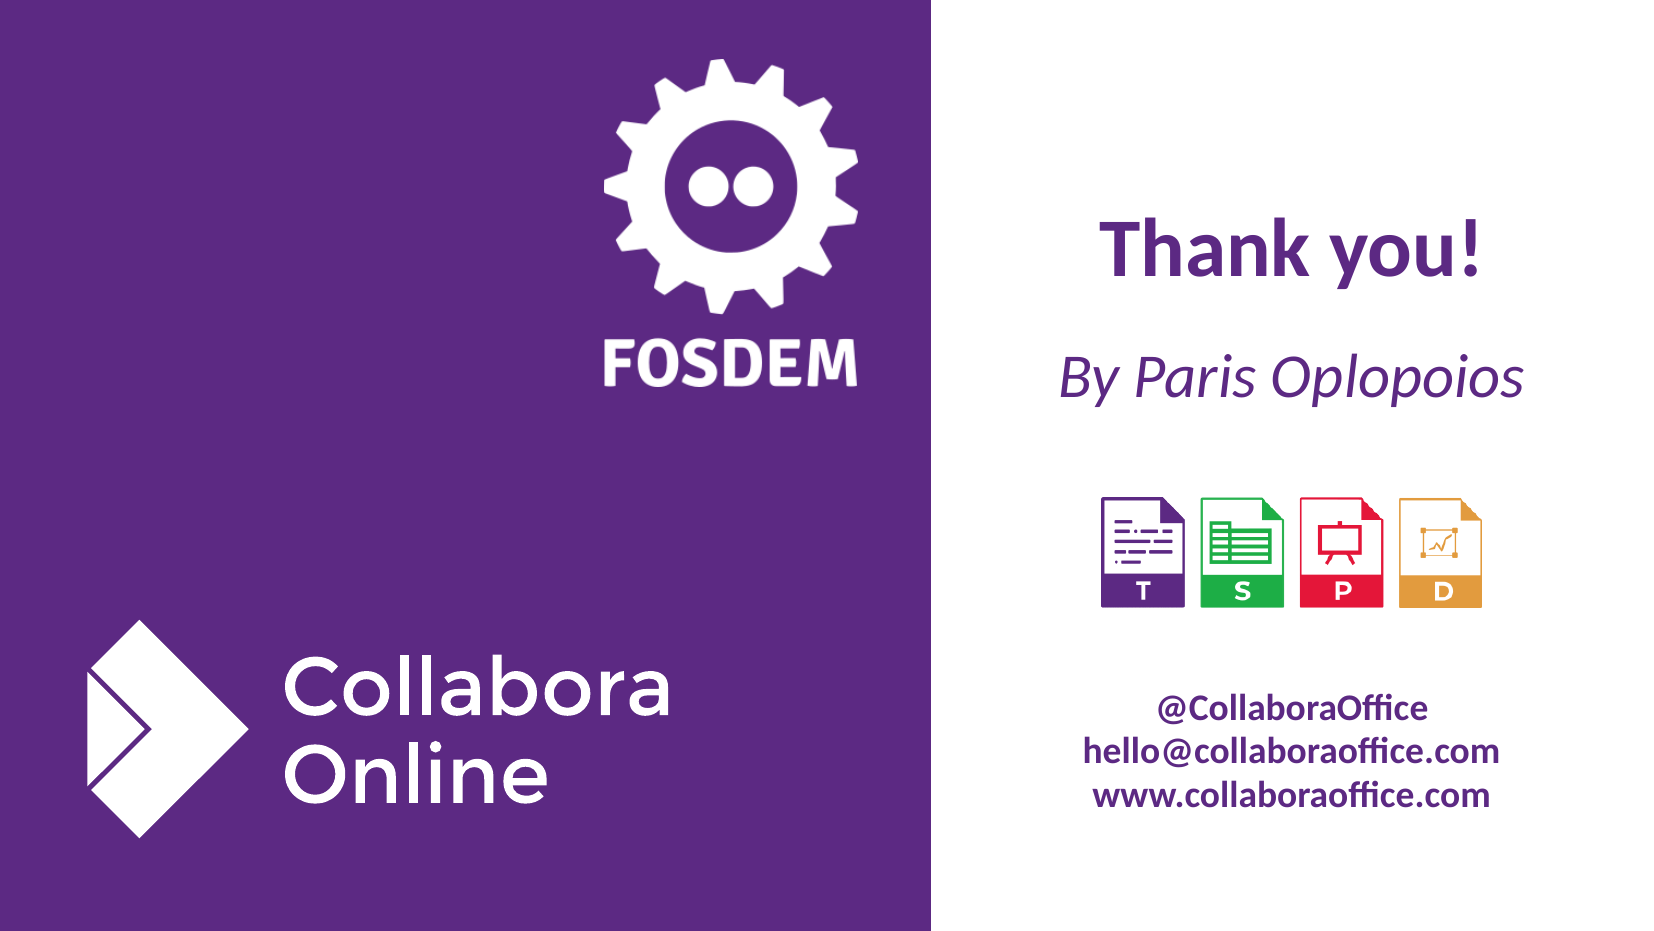

Thank you!
By Paris Oplopoios
@CollaboraOffice
hello@collaboraoffice.com
www.collaboraoffice.com